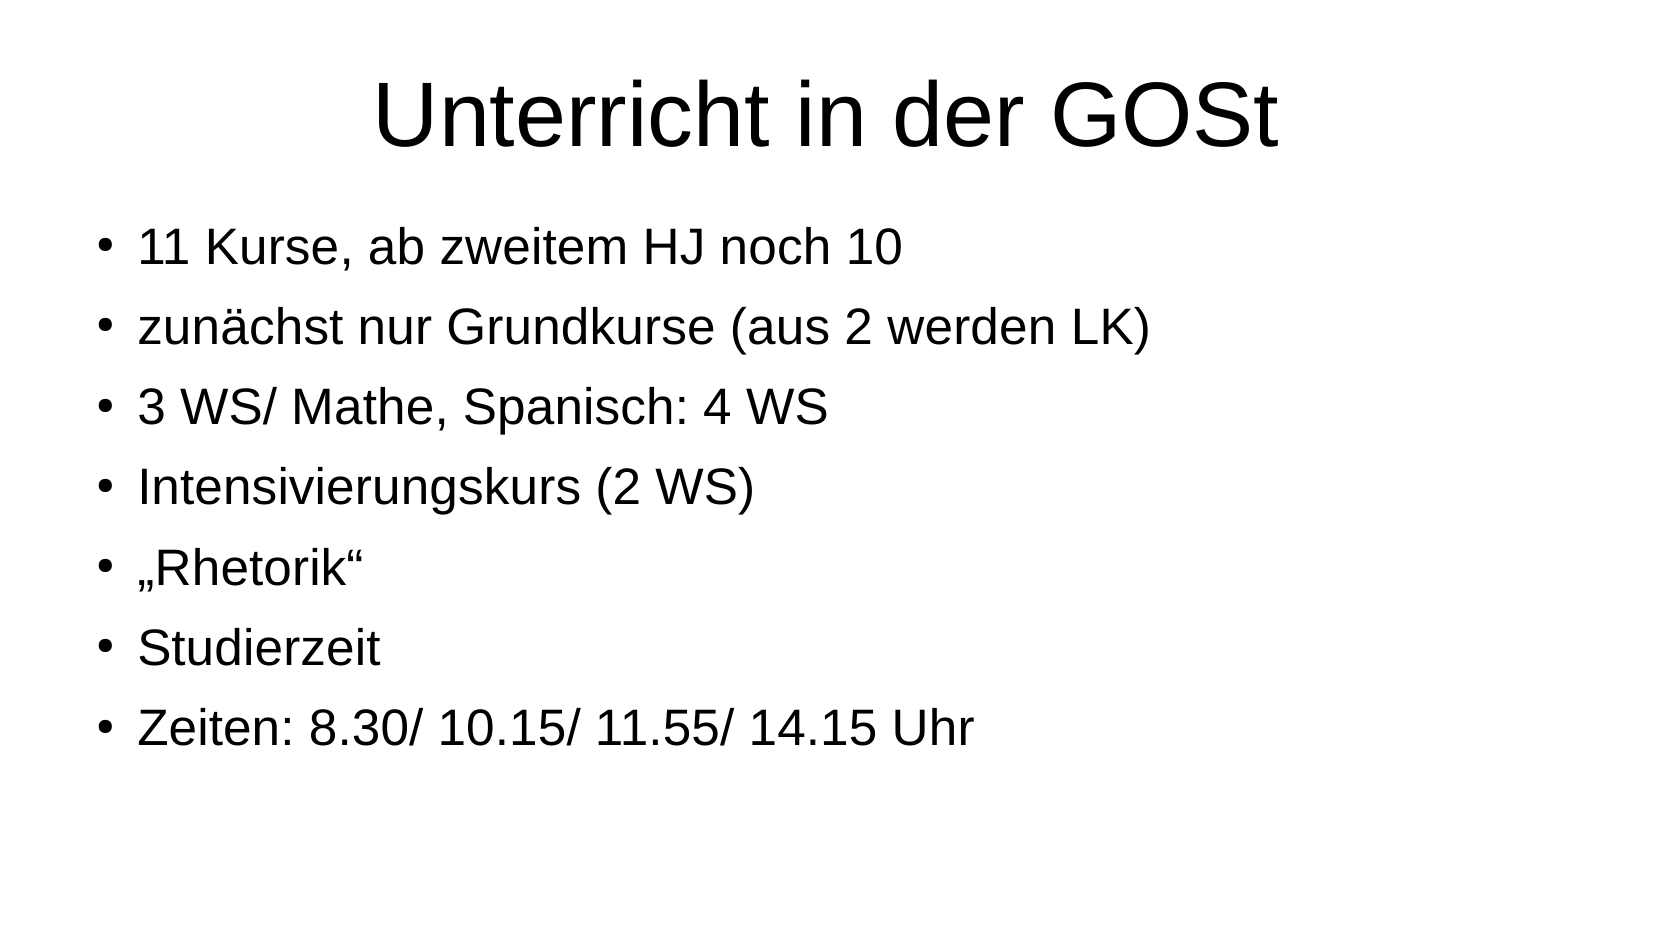

# Unterricht in der GOSt
11 Kurse, ab zweitem HJ noch 10
zunächst nur Grundkurse (aus 2 werden LK)
3 WS/ Mathe, Spanisch: 4 WS
Intensivierungskurs (2 WS)
„Rhetorik“
Studierzeit
Zeiten: 8.30/ 10.15/ 11.55/ 14.15 Uhr